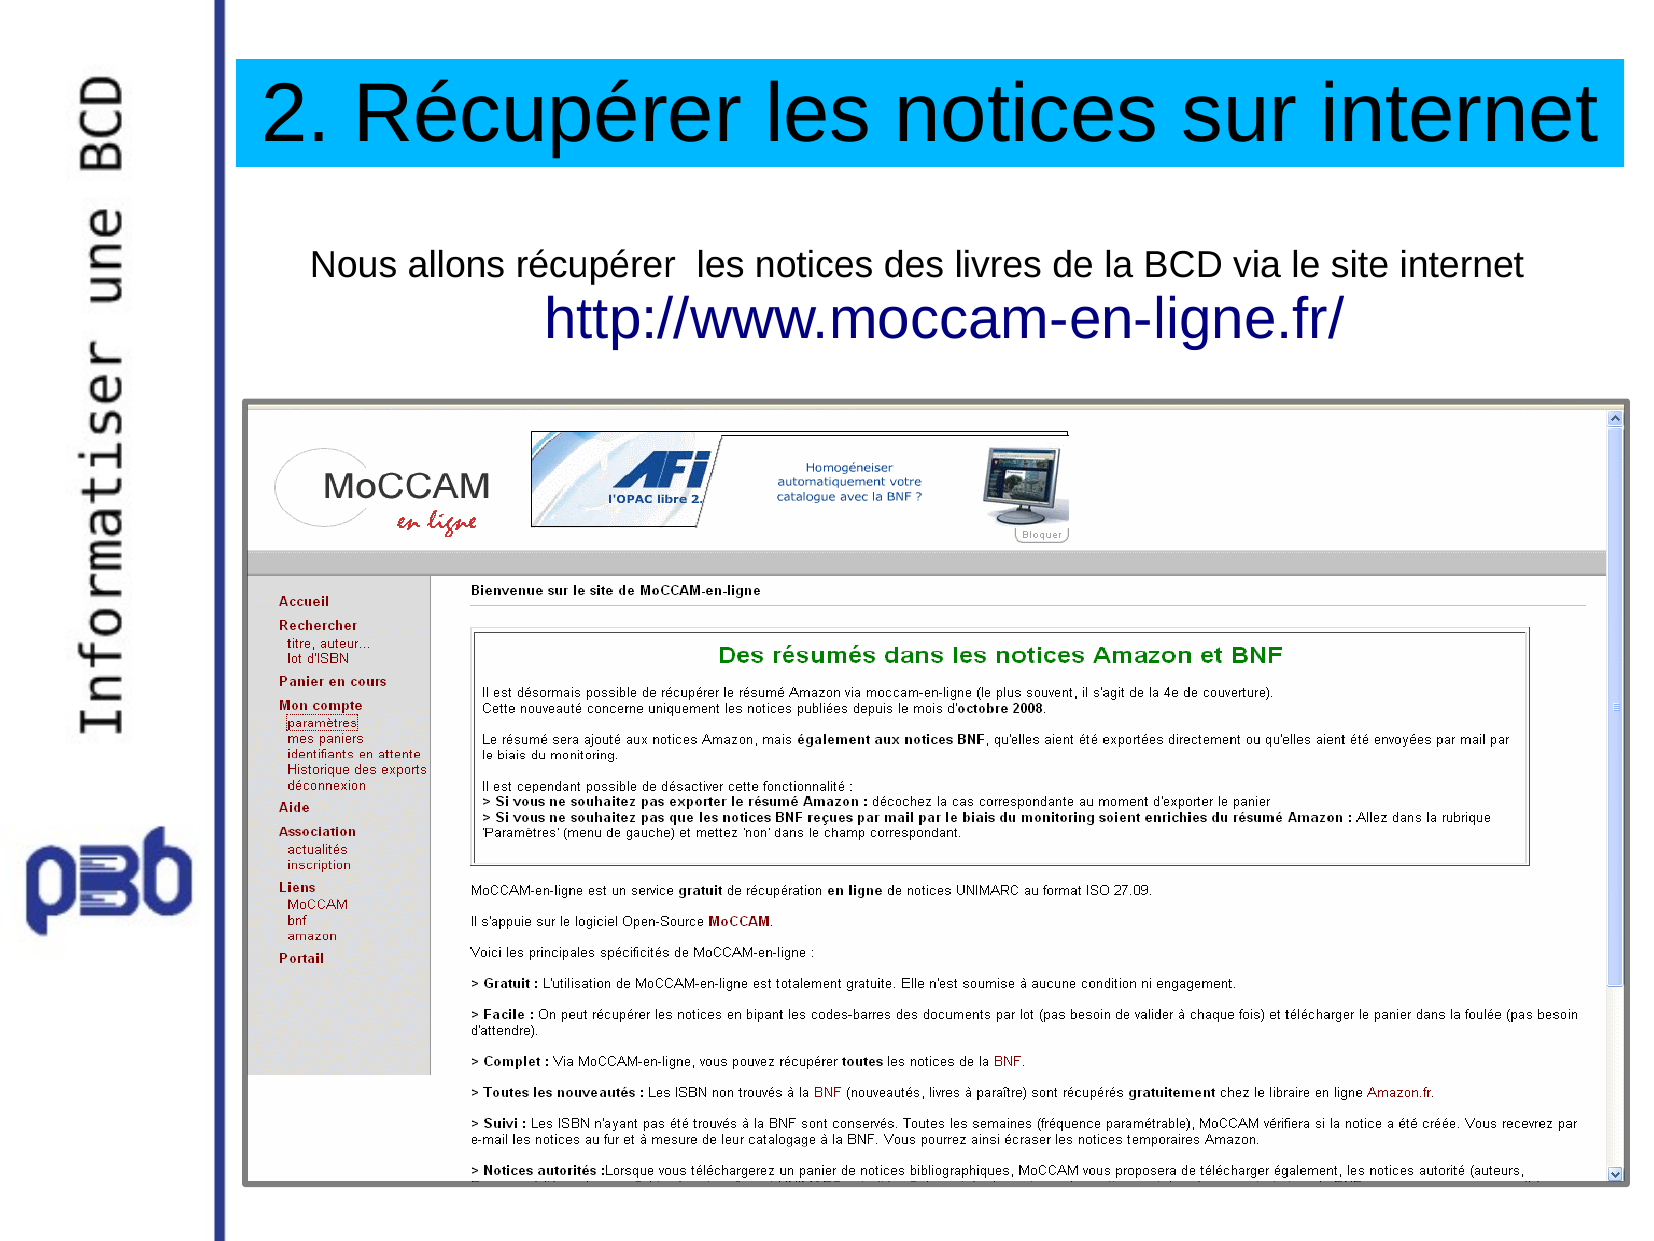

2. Récupérer les notices sur internet
Nous allons récupérer les notices des livres de la BCD via le site internet
http://www.moccam-en-ligne.fr/